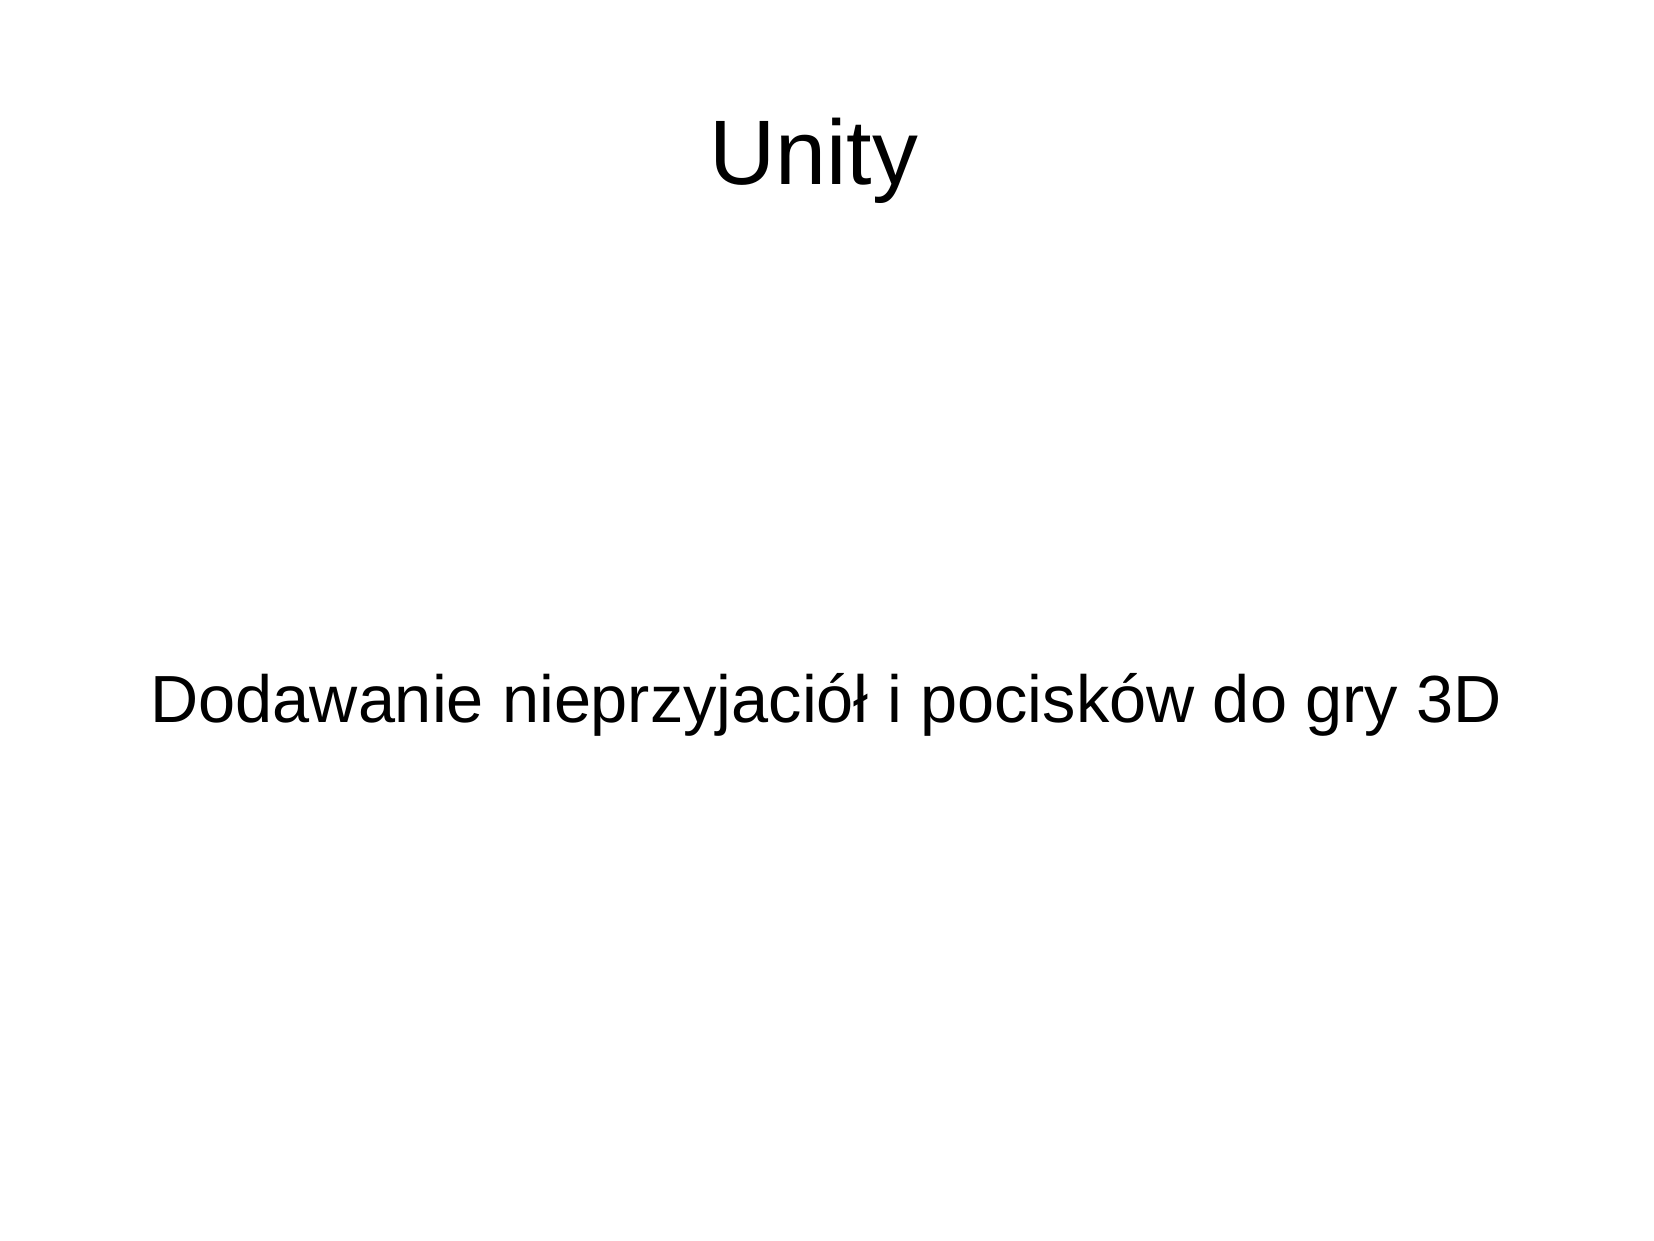

# Unity
Dodawanie nieprzyjaciół i pocisków do gry 3D